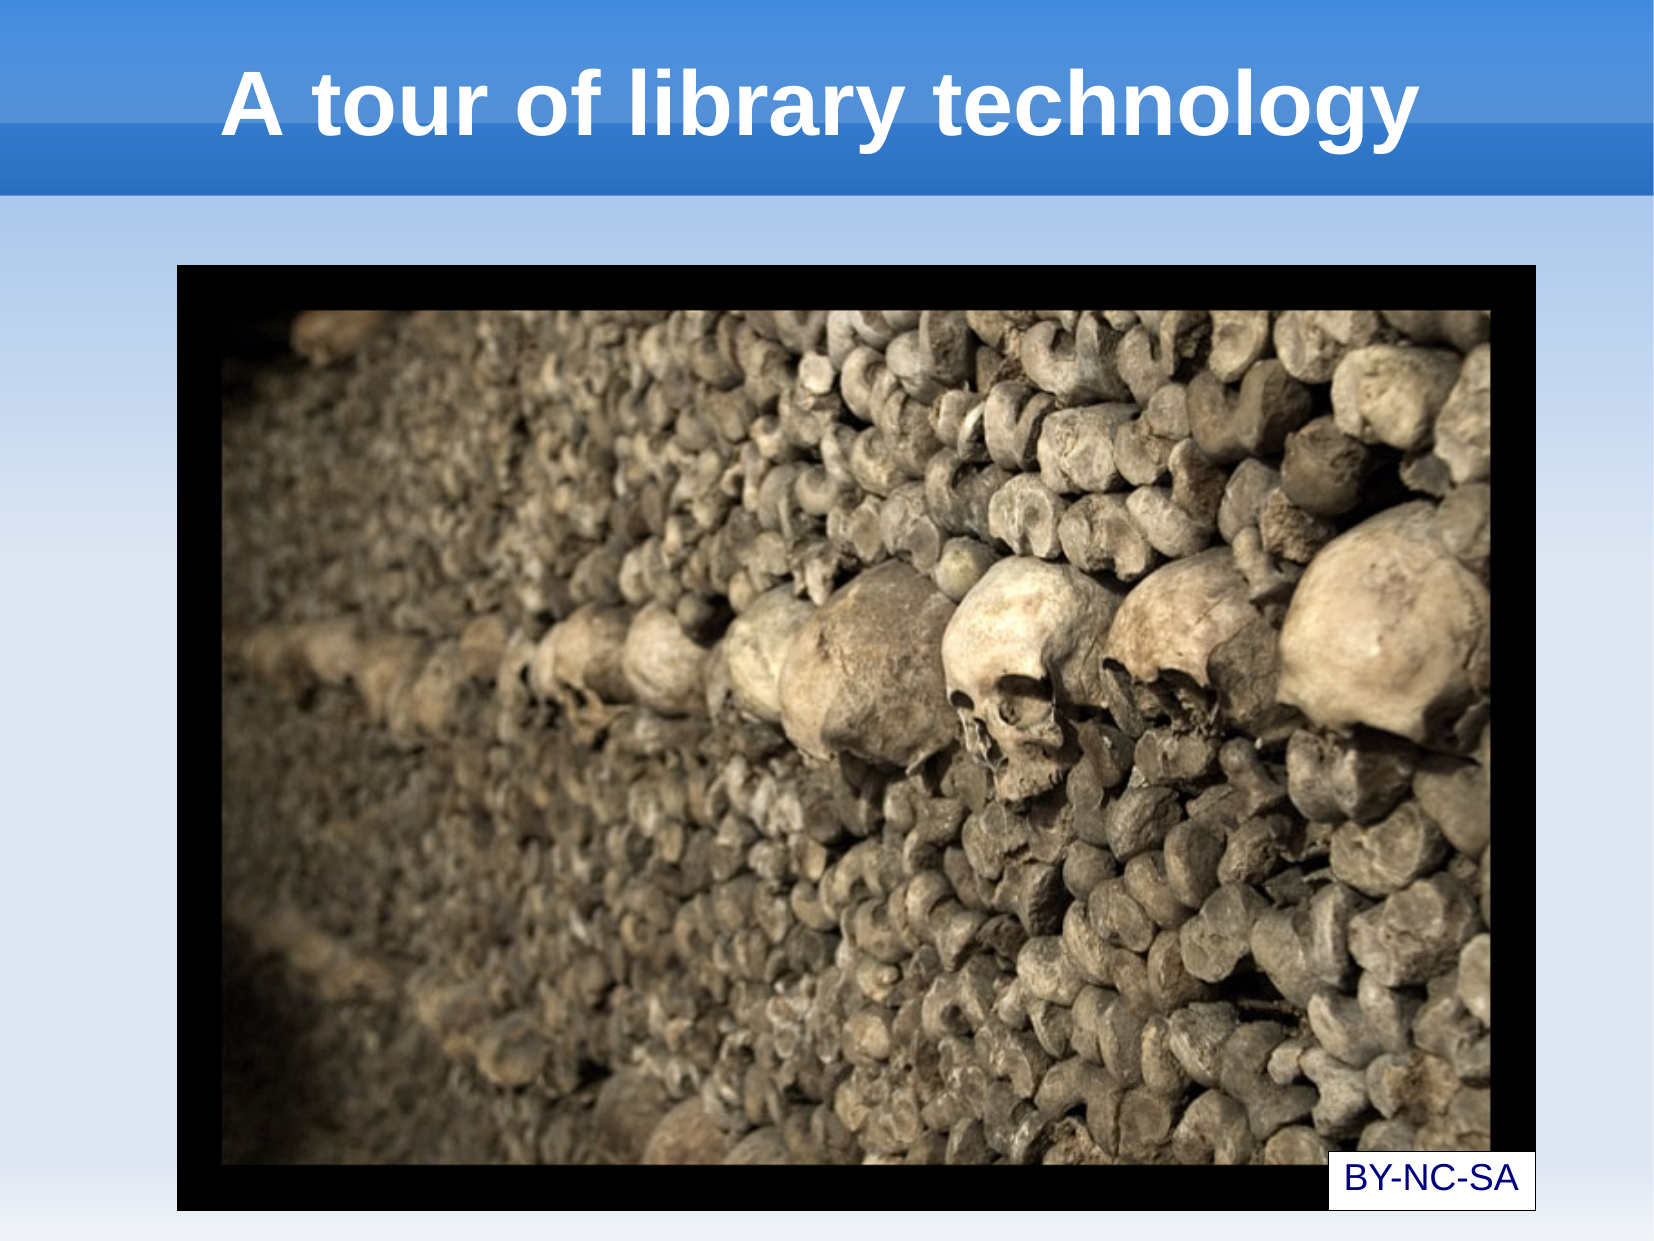

# A tour of library technology
BY-NC-SA